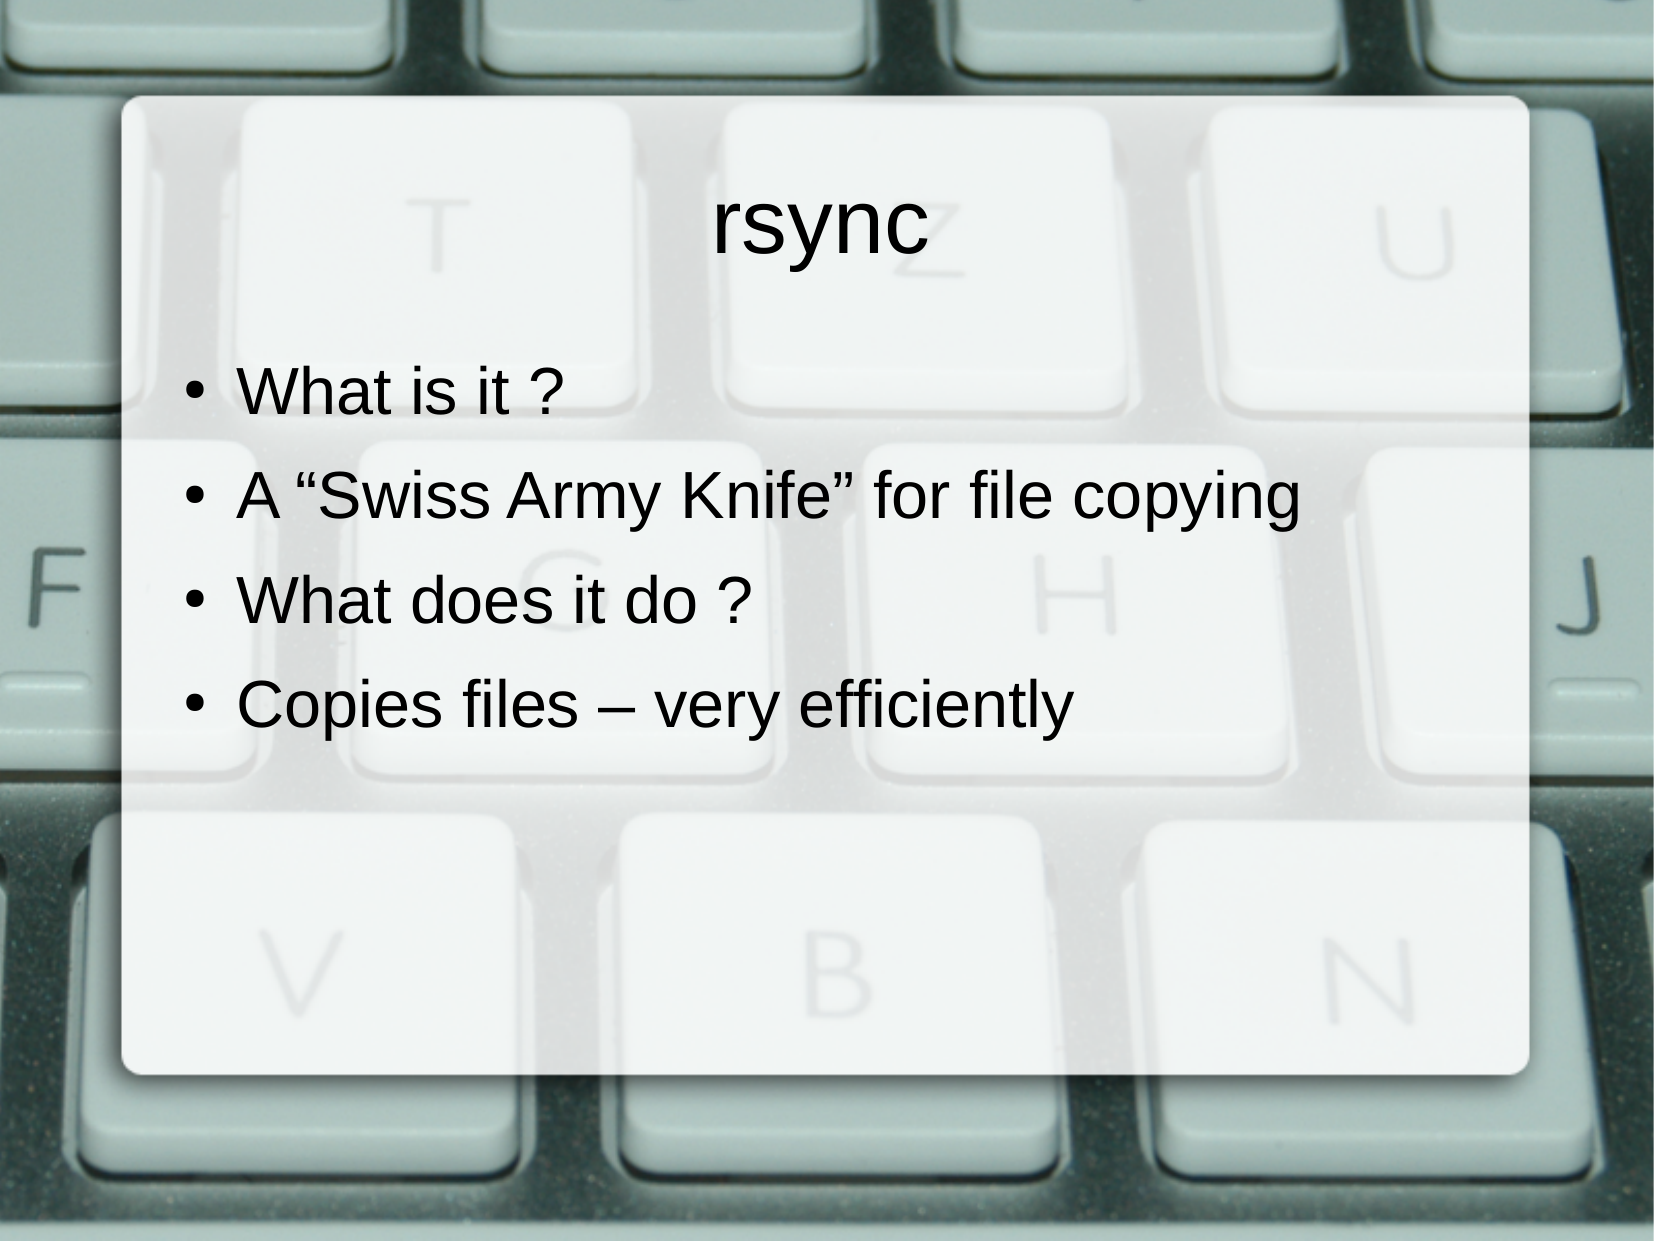

# rsync
What is it ?
A “Swiss Army Knife” for file copying
What does it do ?
Copies files – very efficiently